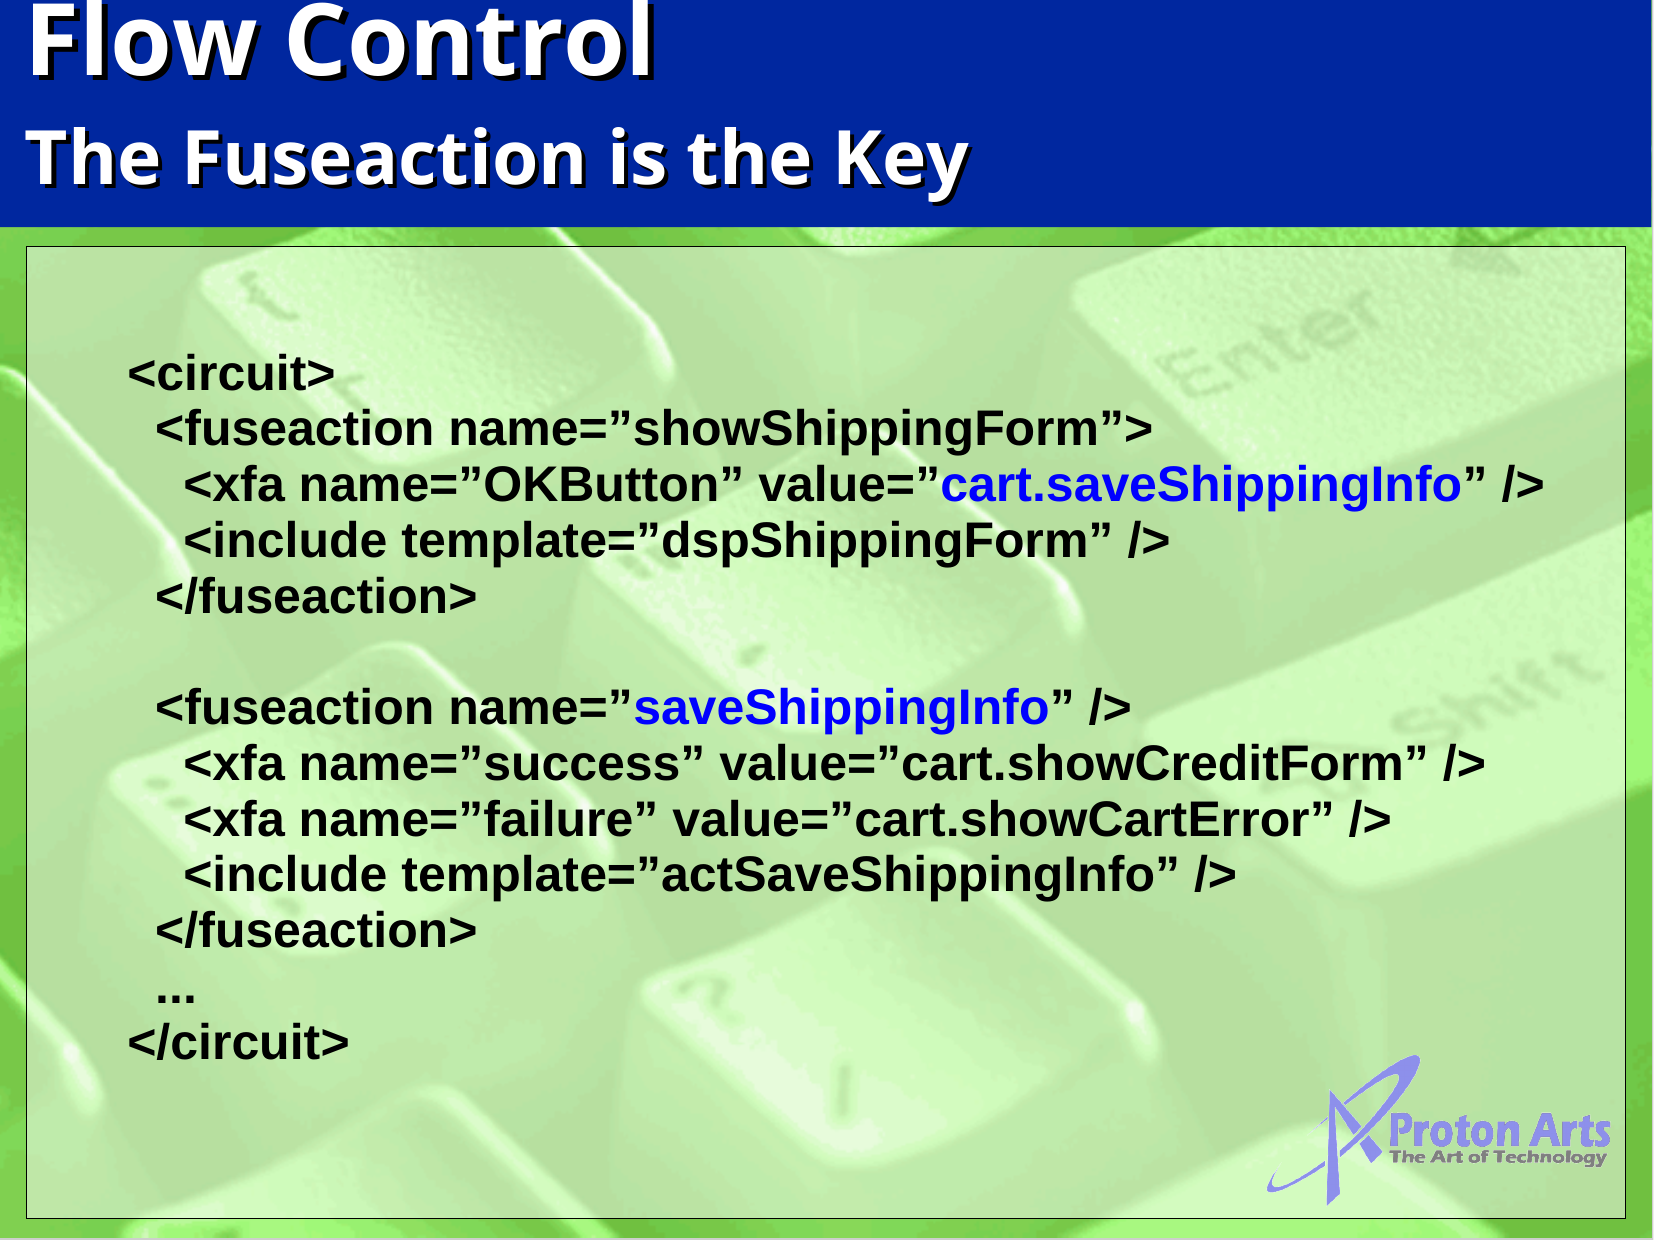

# Flow Control The Fuseaction is the Key
<circuit>
 <fuseaction name=”showShippingForm”>
 <xfa name=”OKButton” value=”cart.saveShippingInfo” />
 <include template=”dspShippingForm” />
 </fuseaction>
 <fuseaction name=”saveShippingInfo” />
 <xfa name=”success” value=”cart.showCreditForm” />
 <xfa name=”failure” value=”cart.showCartError” />
 <include template=”actSaveShippingInfo” />
 </fuseaction>
 ...
</circuit>